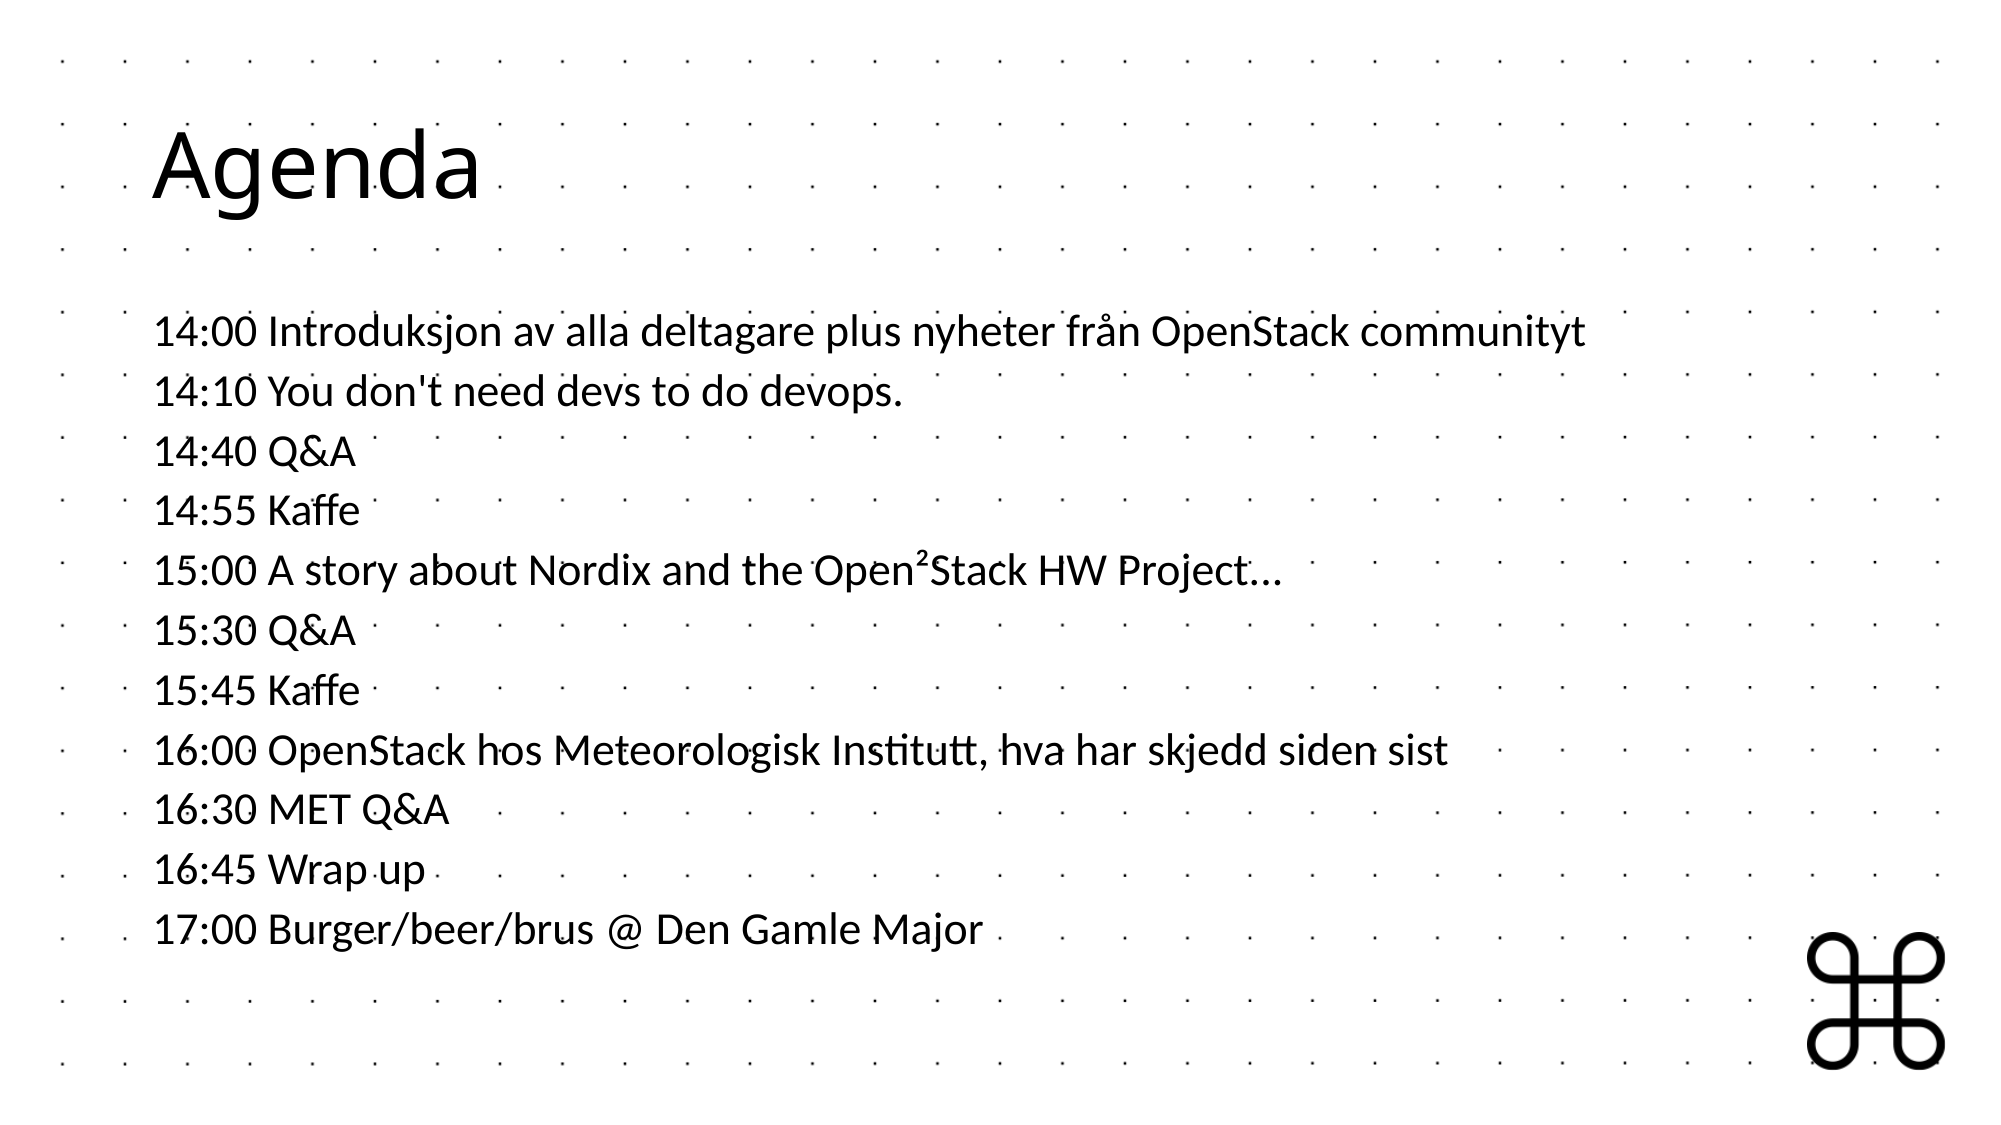

Agenda
14:00 Introduksjon av alla deltagare plus nyheter från OpenStack communityt
14:10 You don't need devs to do devops.
14:40 Q&A
14:55 Kaffe
15:00 A story about Nordix and the Open²Stack HW Project...
15:30 Q&A
15:45 Kaffe
16:00 OpenStack hos Meteorologisk Institutt, hva har skjedd siden sist
16:30 MET Q&A
16:45 Wrap up
17:00 Burger/beer/brus @ Den Gamle Major